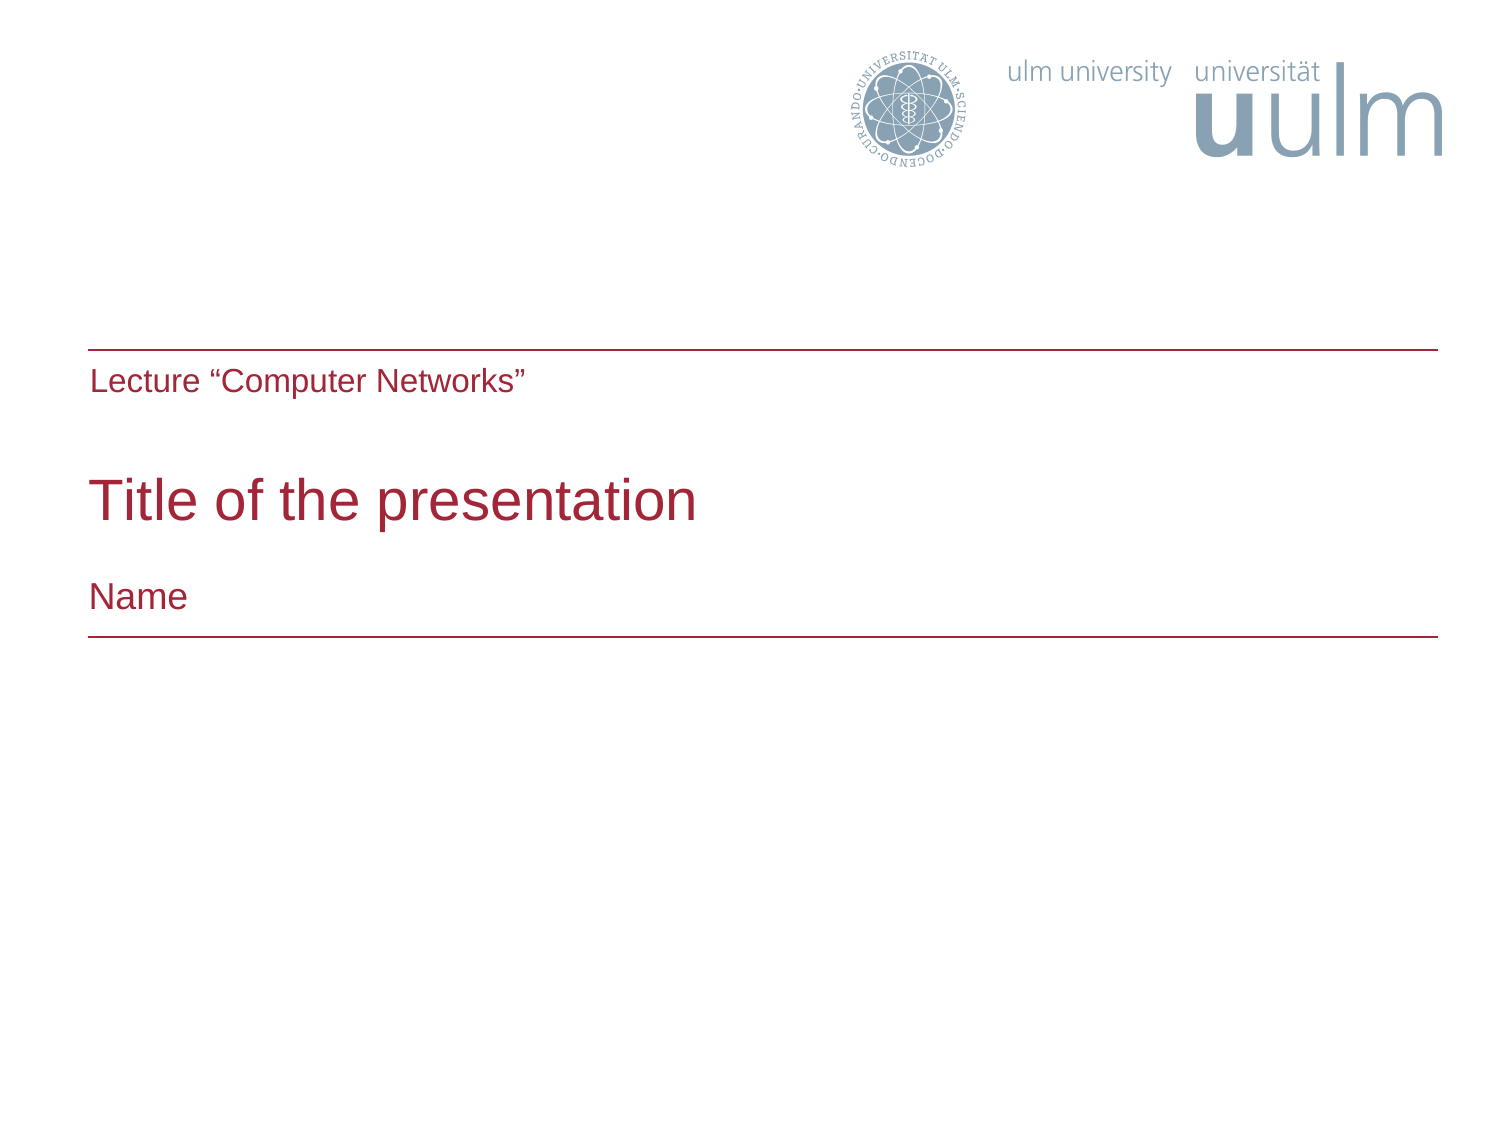

Lecture “Computer Networks”
Title of the presentation
Name